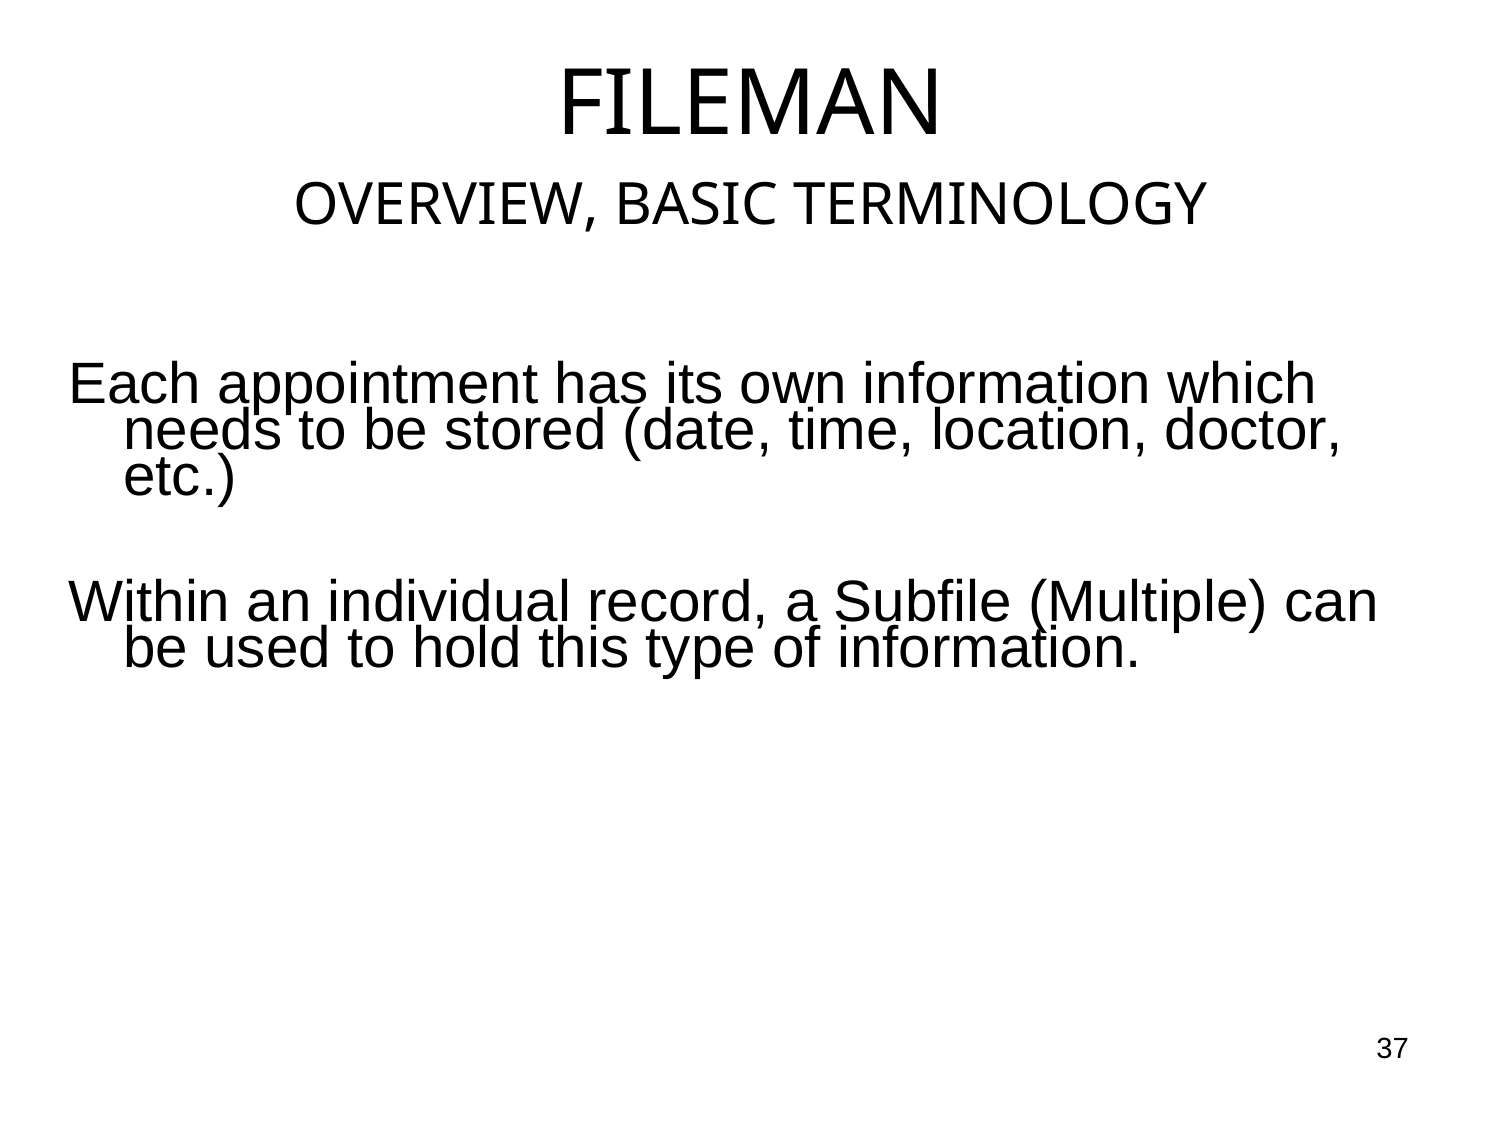

# FILEMAN OVERVIEW, BASIC TERMINOLOGY
Each appointment has its own information which needs to be stored (date, time, location, doctor, etc.)
Within an individual record, a Subfile (Multiple) can be used to hold this type of information.
37